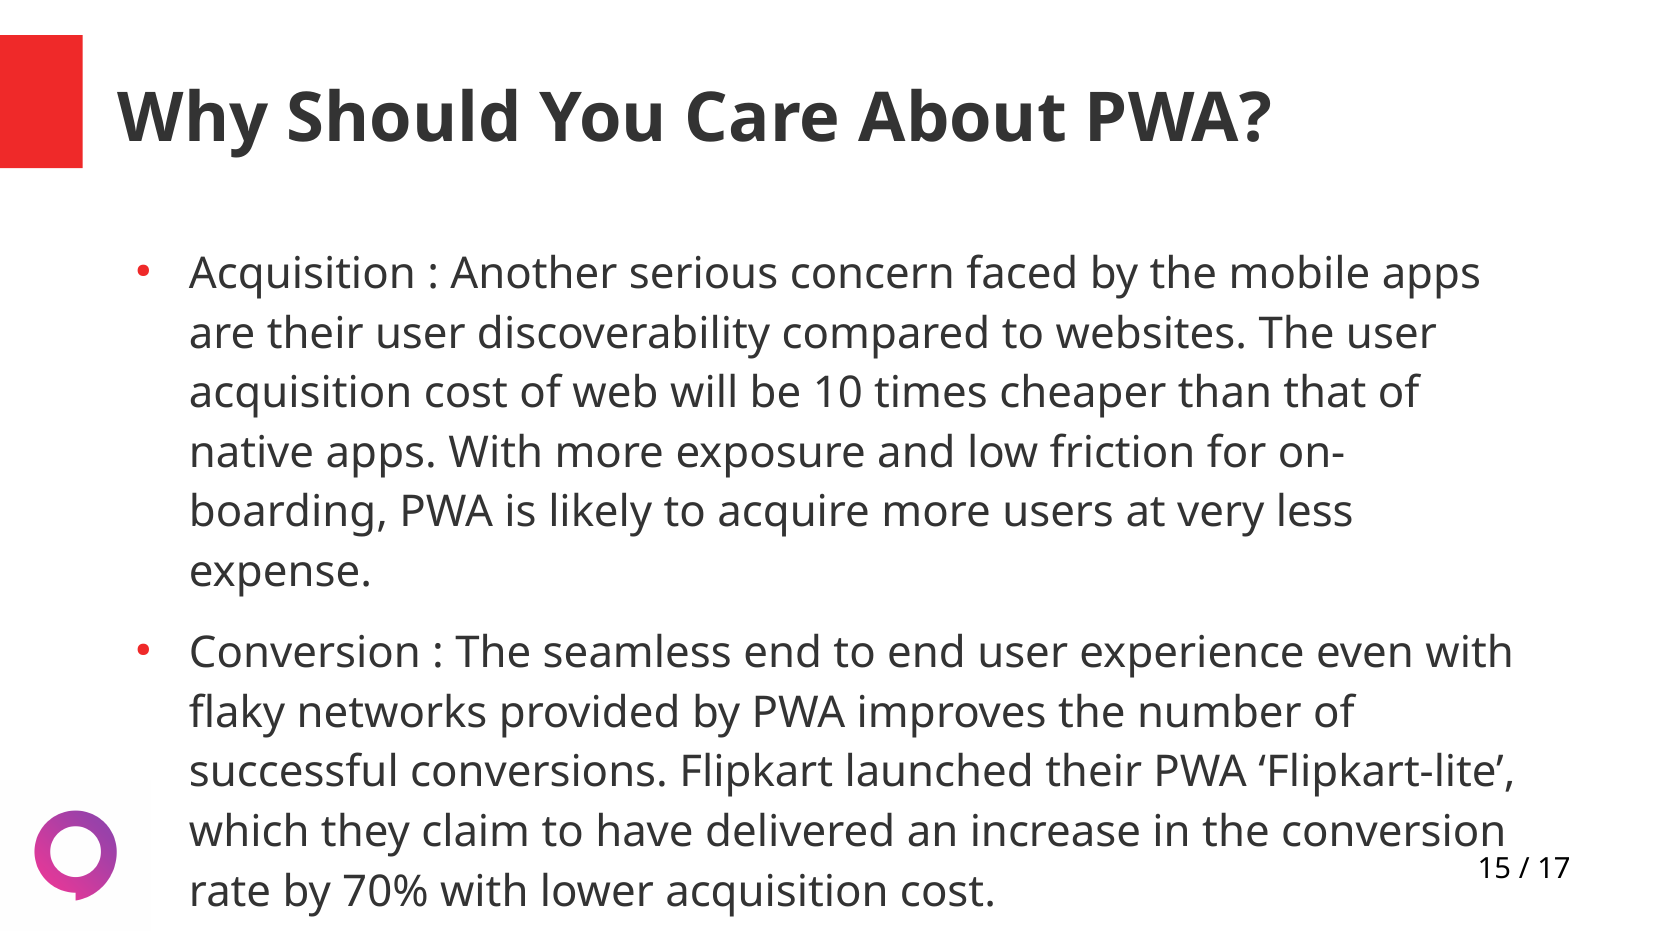

# Why Should You Care About PWA?
Acquisition : Another serious concern faced by the mobile apps are their user discoverability compared to websites. The user acquisition cost of web will be 10 times cheaper than that of native apps. With more exposure and low friction for on-boarding, PWA is likely to acquire more users at very less expense.
Conversion : The seamless end to end user experience even with flaky networks provided by PWA improves the number of successful conversions. Flipkart launched their PWA ‘Flipkart-lite’, which they claim to have delivered an increase in the conversion rate by 70% with lower acquisition cost.
15